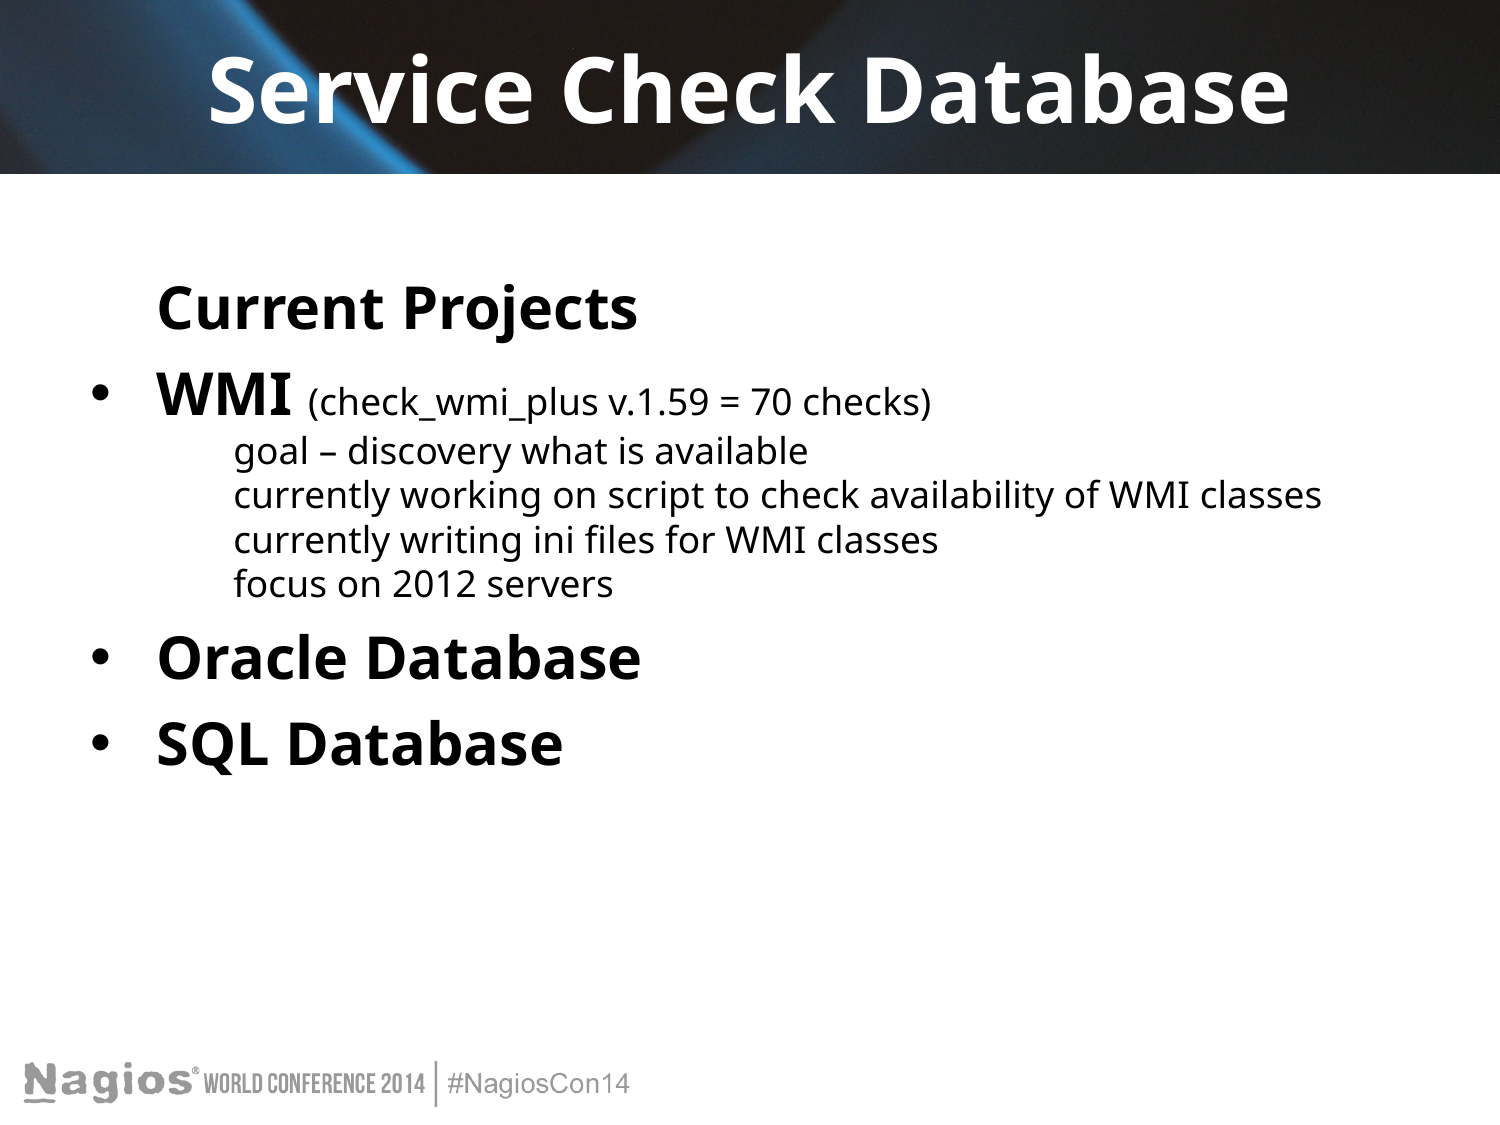

# Service Check Database
Current Projects
WMI (check_wmi_plus v.1.59 = 70 checks)
 goal – discovery what is available
 currently working on script to check availability of WMI classes
 currently writing ini files for WMI classes
 focus on 2012 servers
Oracle Database
SQL Database